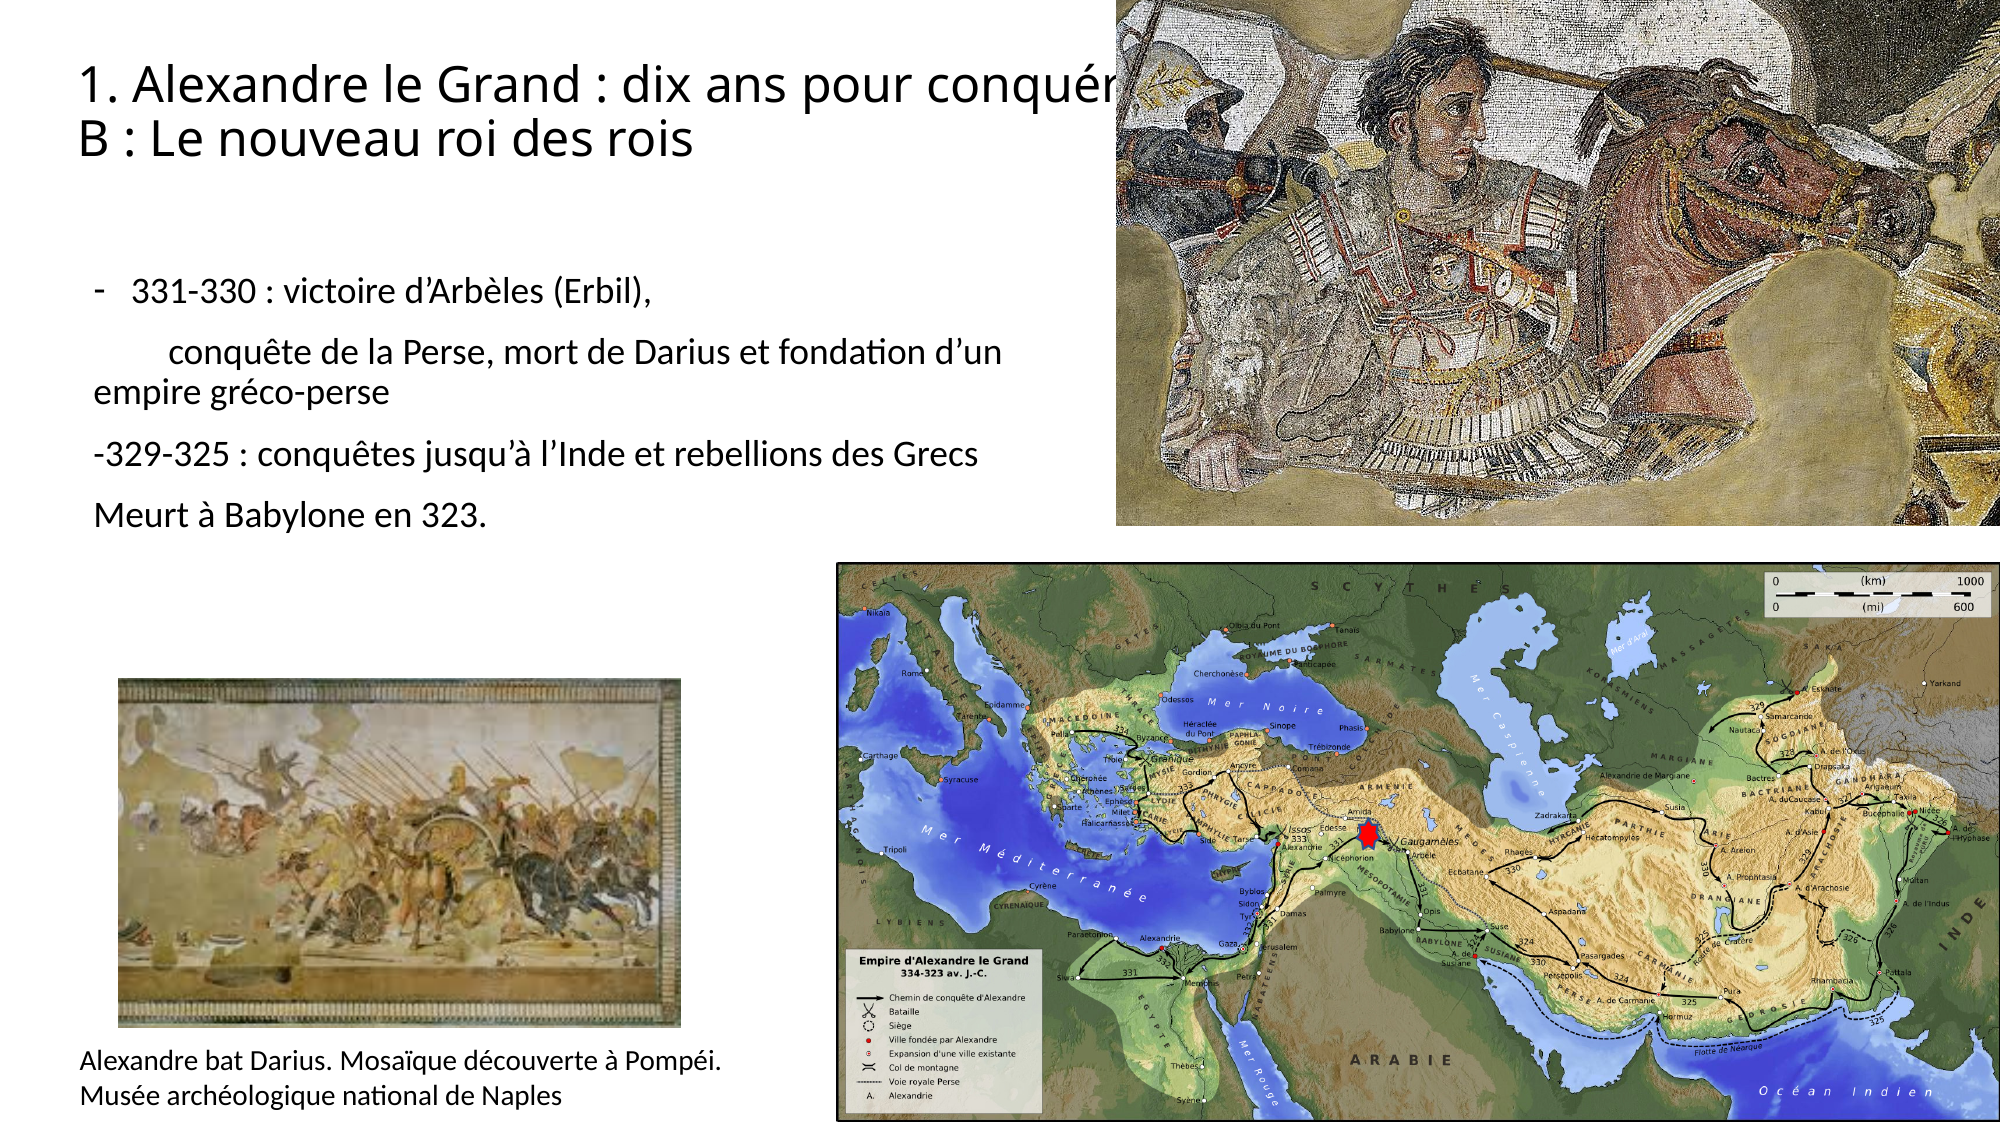

# 1. Alexandre le Grand : dix ans pour conquérir un monde B : Le nouveau roi des rois
331-330 : victoire d’Arbèles (Erbil),
	conquête de la Perse, mort de Darius et fondation d’un empire gréco-perse
-329-325 : conquêtes jusqu’à l’Inde et rebellions des Grecs
Meurt à Babylone en 323.
Alexandre bat Darius. Mosaïque découverte à Pompéi.
Musée archéologique national de Naples